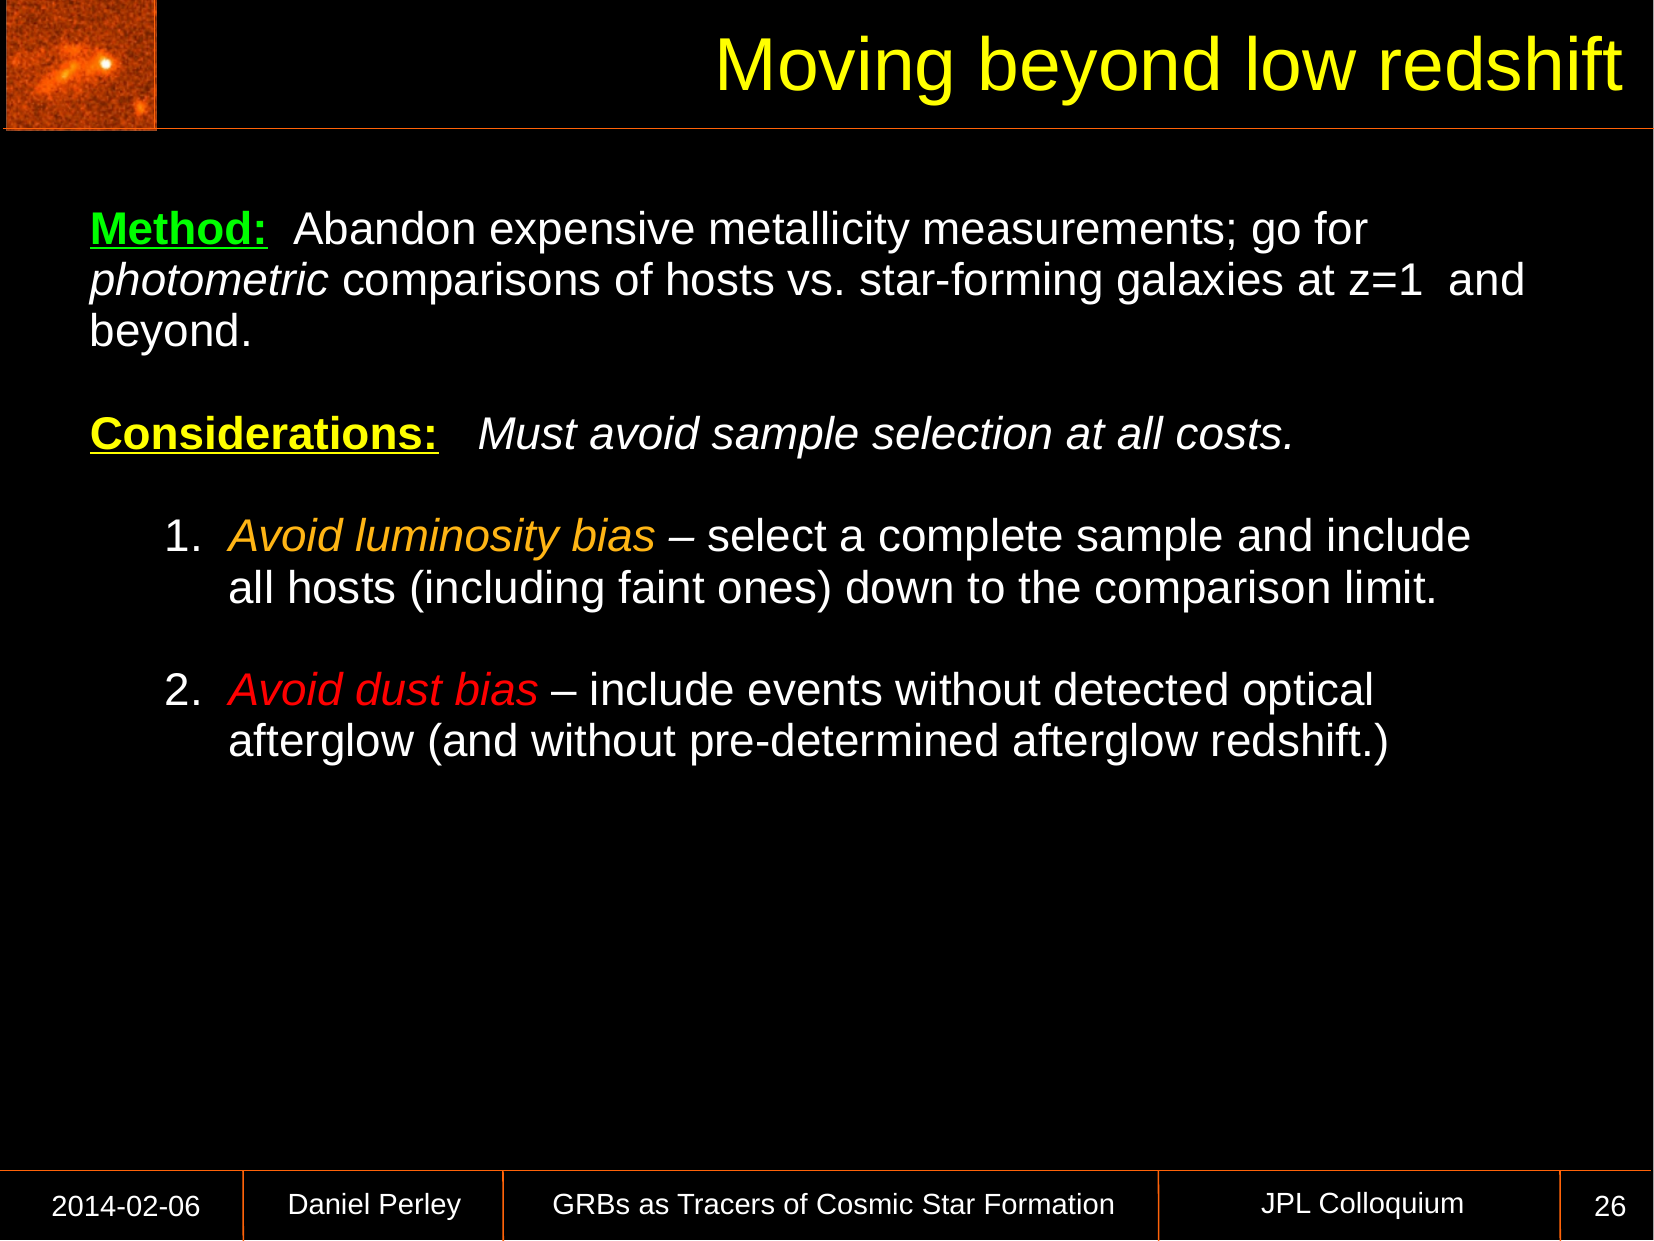

# Moving beyond low redshift
Method: Abandon expensive metallicity measurements; go for photometric comparisons of hosts vs. star-forming galaxies at z=1 and beyond.
Considerations:	 Must avoid sample selection at all costs.
	1. Avoid luminosity bias – select a complete sample and include
	 all hosts (including faint ones) down to the comparison limit.
	2. Avoid dust bias – include events without detected optical
	 afterglow (and without pre-determined afterglow redshift.)
2014-02-06
26